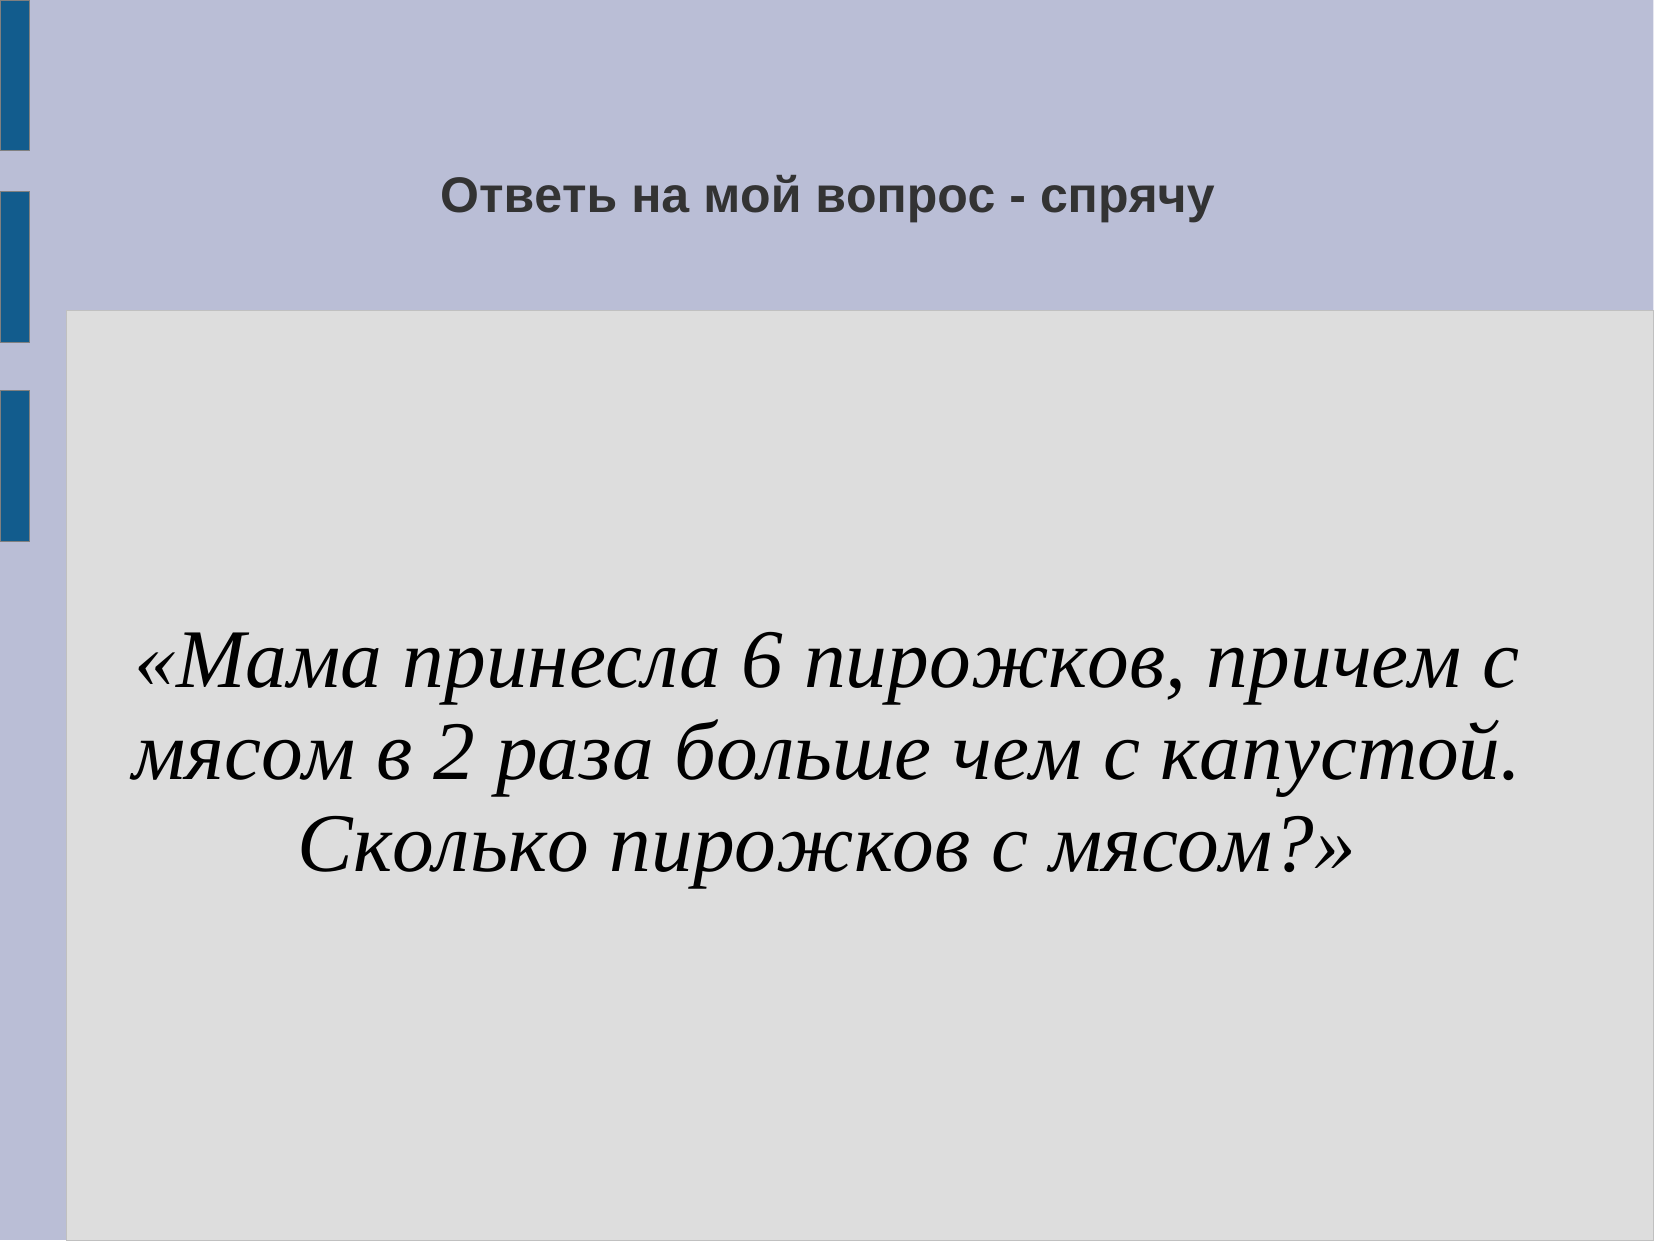

# Ответь на мой вопрос - спрячу
«Мама принесла 6 пирожков, причем с мясом в 2 раза больше чем с капустой. Сколько пирожков с мясом?»